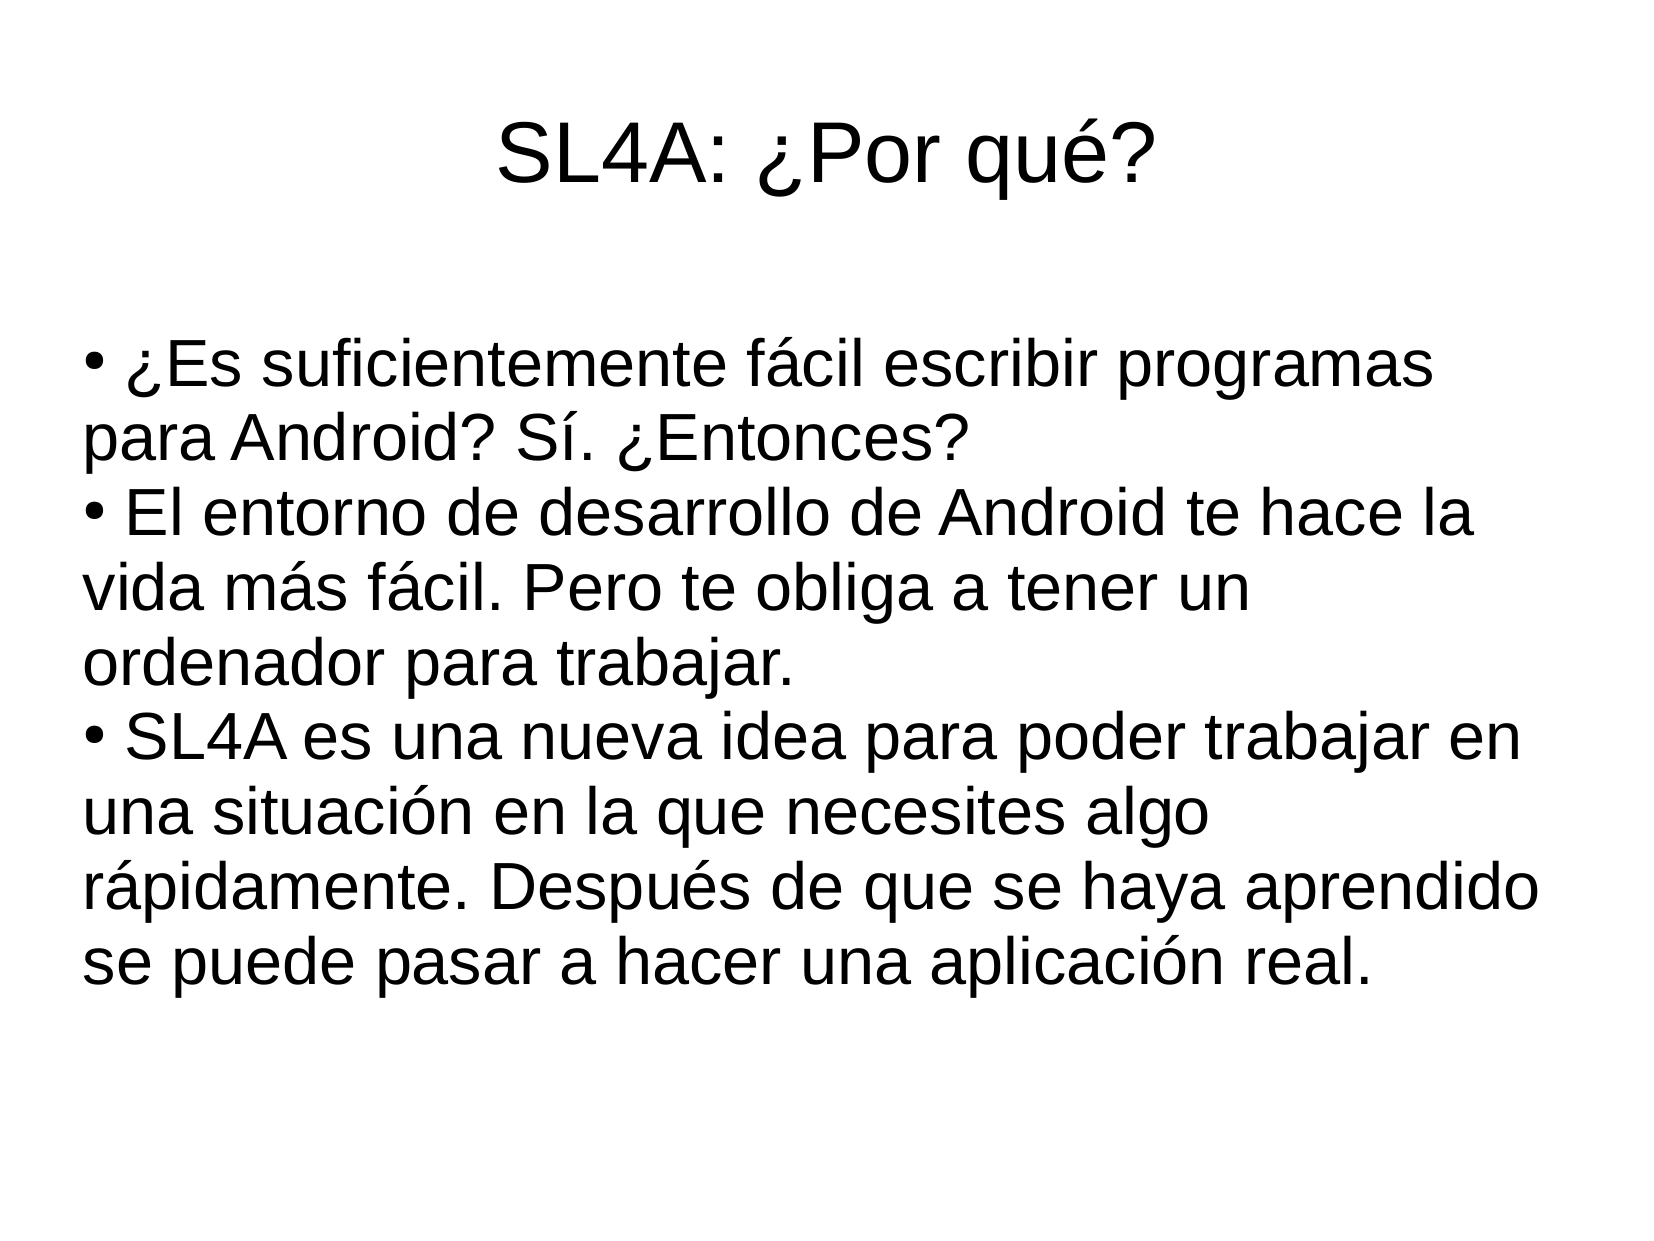

# SL4A: ¿Por qué?
 ¿Es suficientemente fácil escribir programas para Android? Sí. ¿Entonces?
 El entorno de desarrollo de Android te hace la vida más fácil. Pero te obliga a tener un ordenador para trabajar.
 SL4A es una nueva idea para poder trabajar en una situación en la que necesites algo rápidamente. Después de que se haya aprendido se puede pasar a hacer una aplicación real.